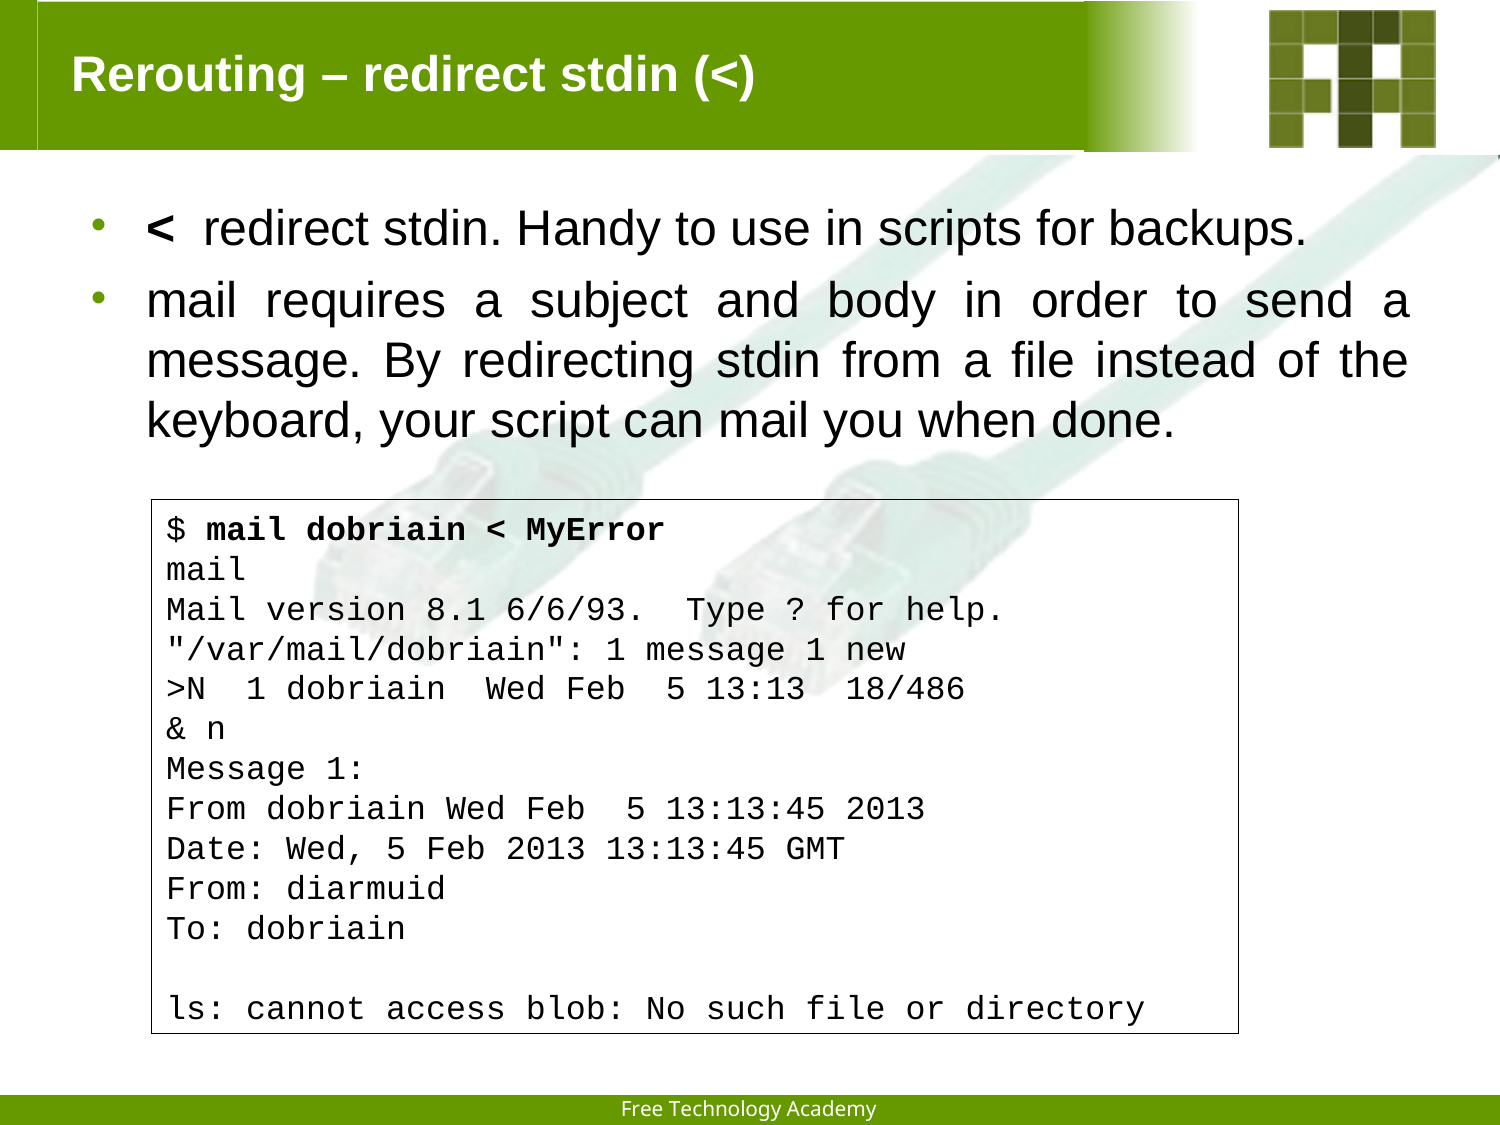

# Rerouting – redirect stdin (<)
< redirect stdin. Handy to use in scripts for backups.
mail requires a subject and body in order to send a message. By redirecting stdin from a file instead of the keyboard, your script can mail you when done.
$ mail dobriain < MyError
mail
Mail version 8.1 6/6/93. Type ? for help.
"/var/mail/dobriain": 1 message 1 new
>N 1 dobriain Wed Feb 5 13:13 18/486
& n
Message 1:
From dobriain Wed Feb 5 13:13:45 2013
Date: Wed, 5 Feb 2013 13:13:45 GMT
From: diarmuid
To: dobriain
ls: cannot access blob: No such file or directory